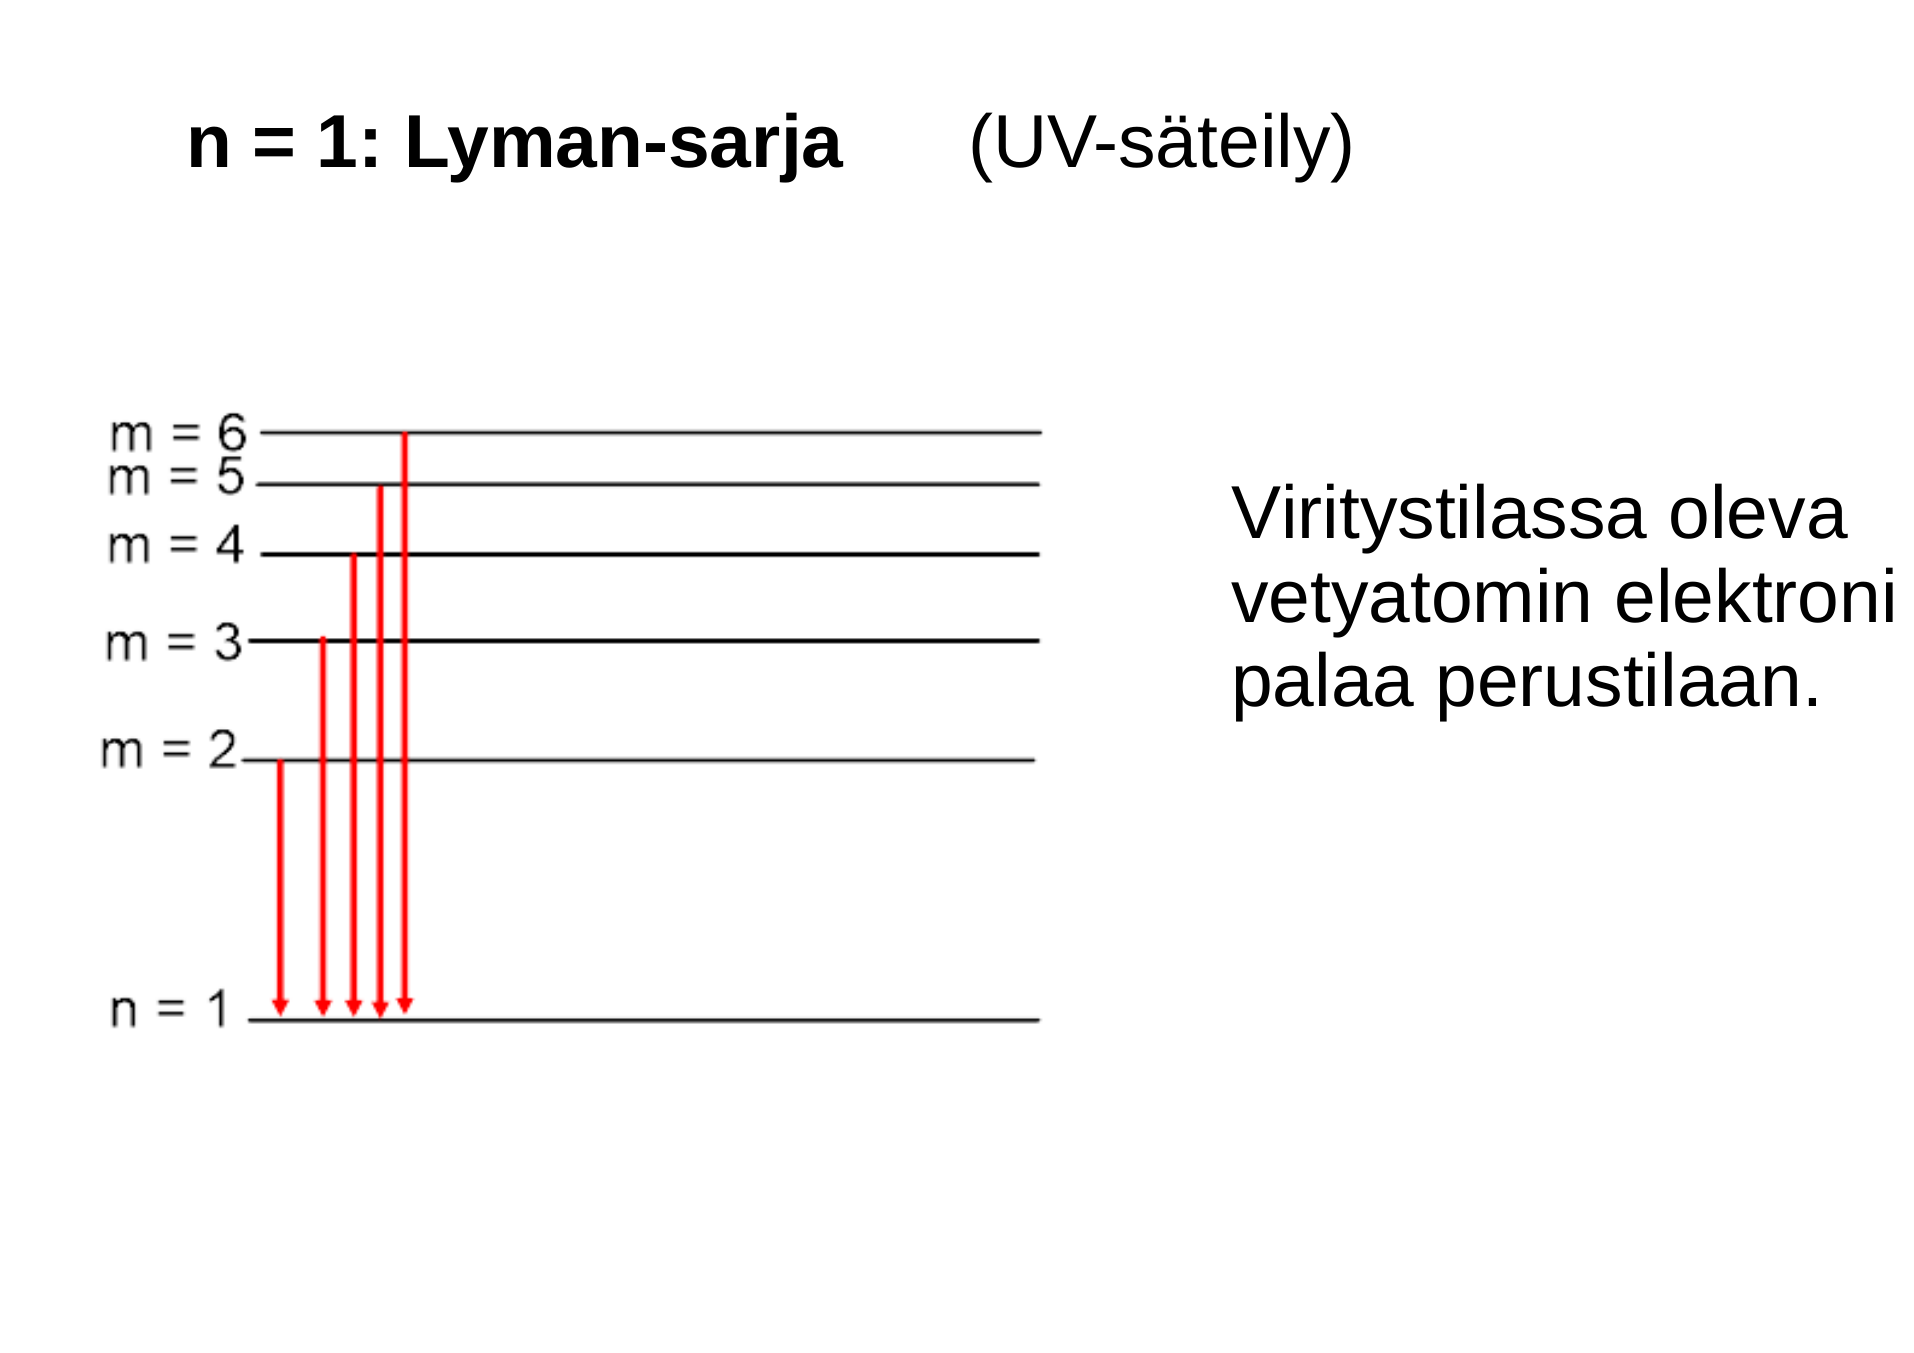

n = 1: Lyman-sarja (UV-säteily)
Viritystilassa oleva vetyatomin elektroni palaa perustilaan.